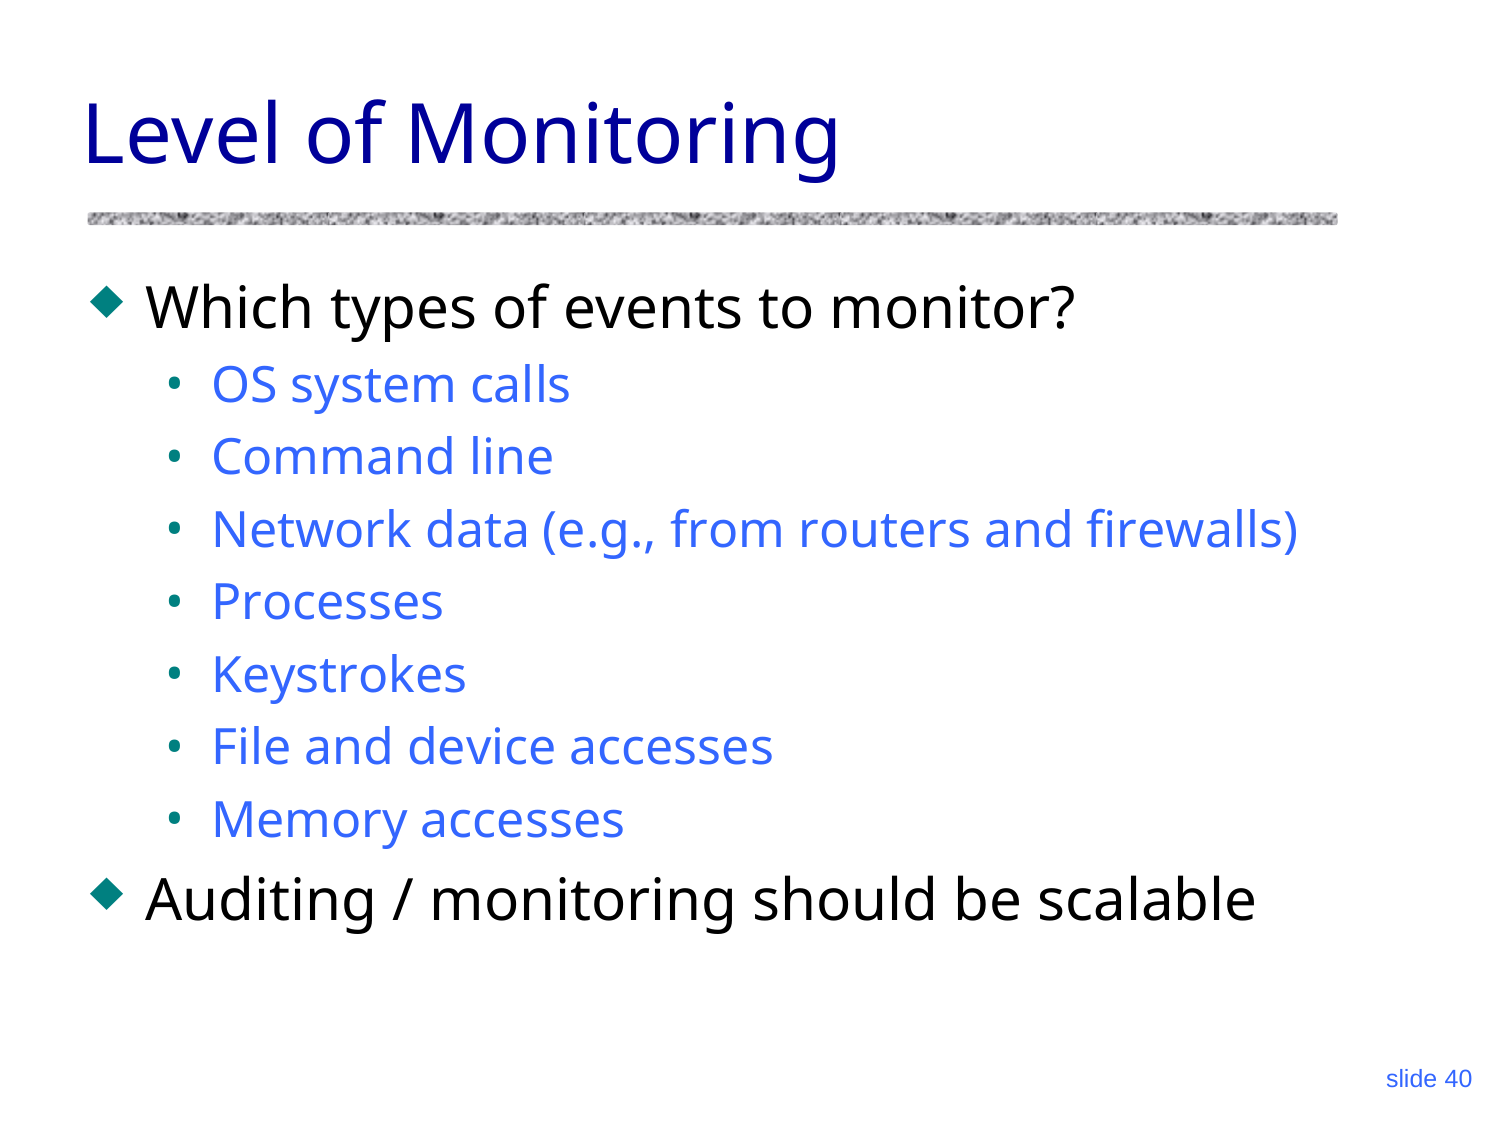

Level of Monitoring
Which types of events to monitor?
OS system calls
Command line
Network data (e.g., from routers and firewalls)
Processes
Keystrokes
File and device accesses
Memory accesses
Auditing / monitoring should be scalable
slide